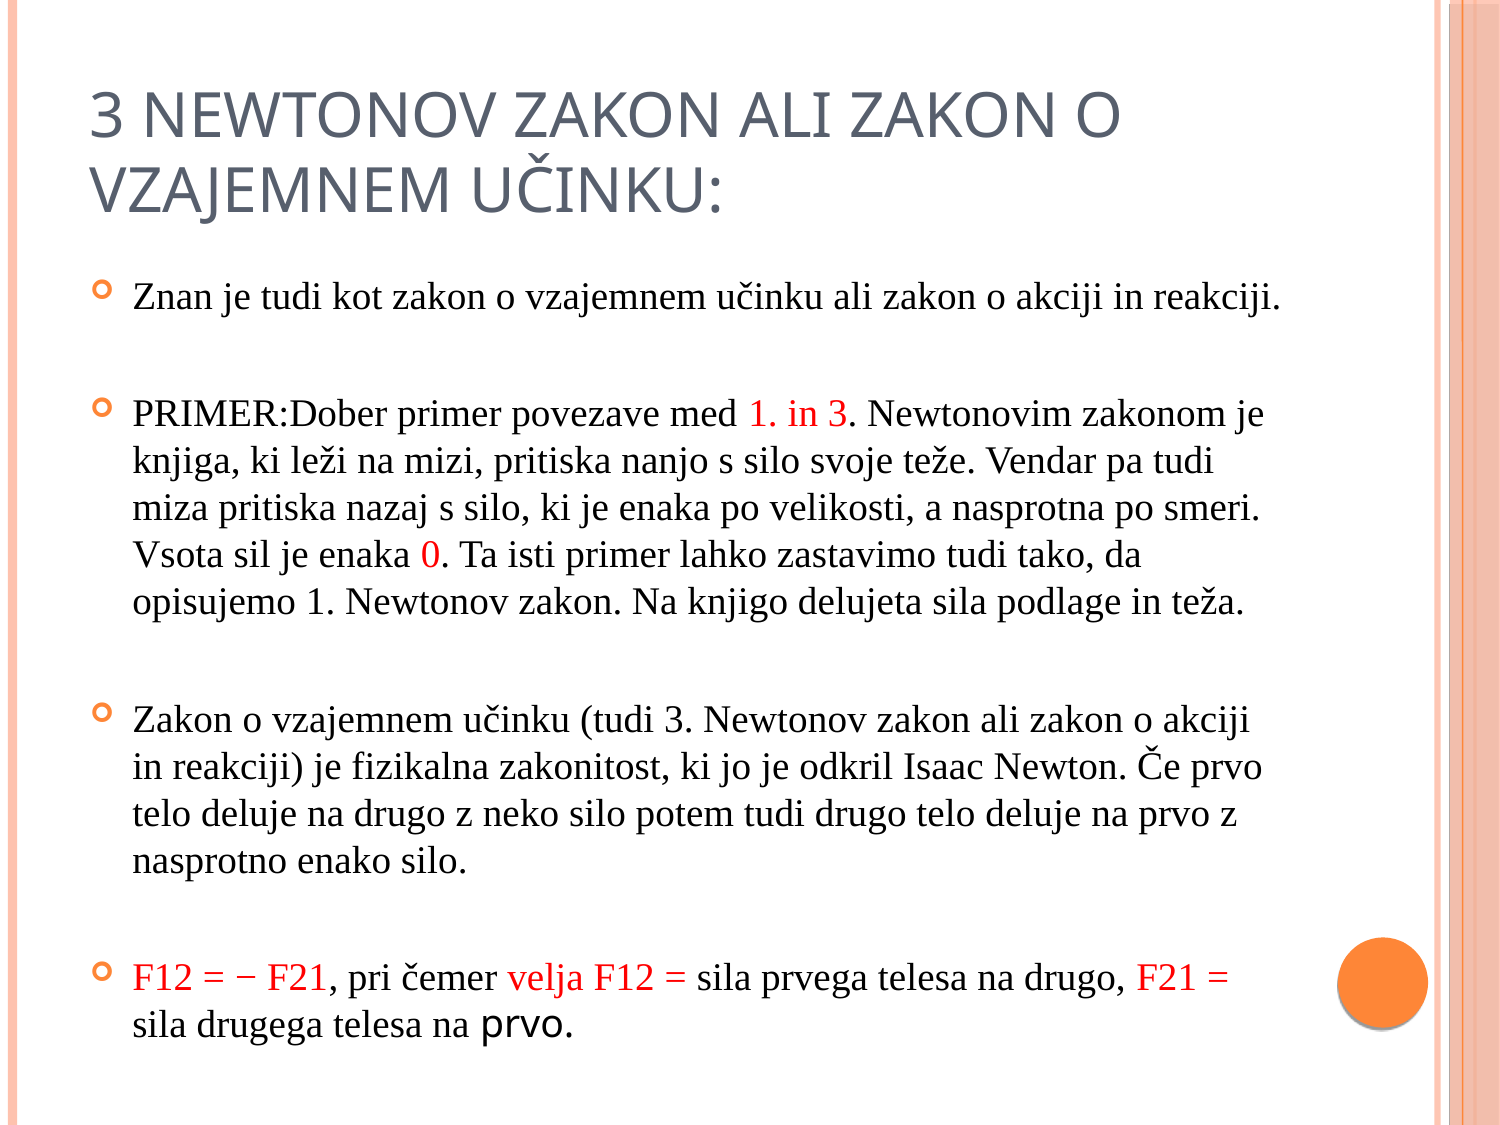

# 3 NEWTONOV ZAKON ALI ZAKON O VZAJEMNEM UČINKU:
Znan je tudi kot zakon o vzajemnem učinku ali zakon o akciji in reakciji.
PRIMER:Dober primer povezave med 1. in 3. Newtonovim zakonom je knjiga, ki leži na mizi, pritiska nanjo s silo svoje teže. Vendar pa tudi miza pritiska nazaj s silo, ki je enaka po velikosti, a nasprotna po smeri. Vsota sil je enaka 0. Ta isti primer lahko zastavimo tudi tako, da opisujemo 1. Newtonov zakon. Na knjigo delujeta sila podlage in teža.
Zakon o vzajemnem učinku (tudi 3. Newtonov zakon ali zakon o akciji in reakciji) je fizikalna zakonitost, ki jo je odkril Isaac Newton. Če prvo telo deluje na drugo z neko silo potem tudi drugo telo deluje na prvo z nasprotno enako silo.
F12 = − F21, pri čemer velja F12 = sila prvega telesa na drugo, F21 = sila drugega telesa na prvo.